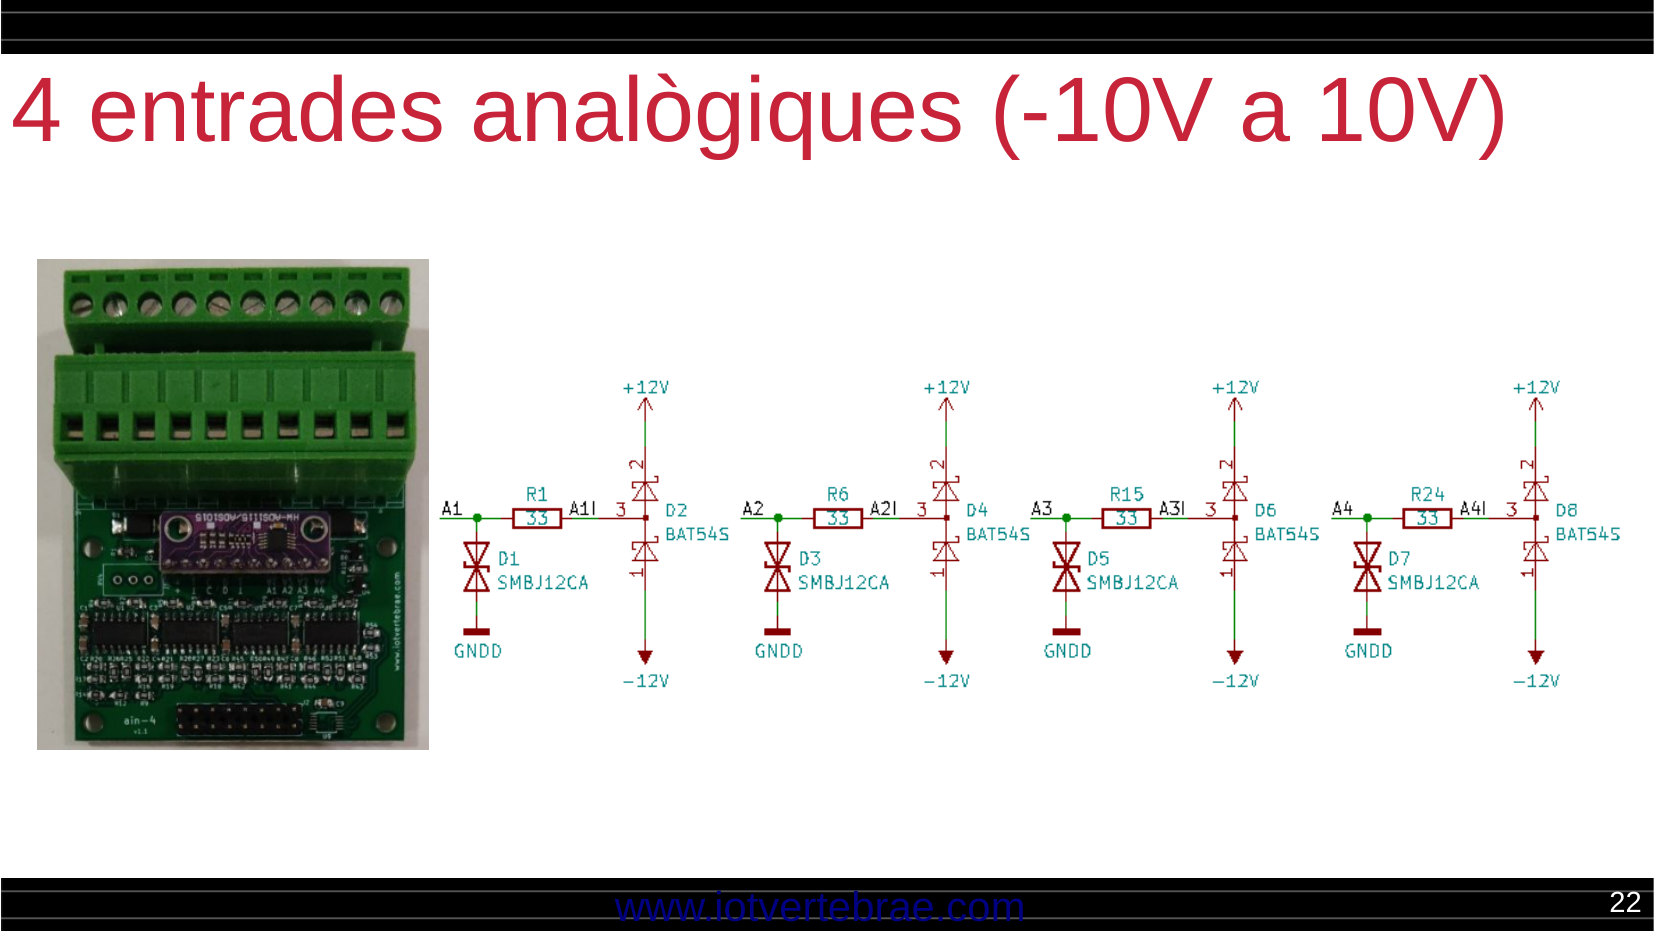

# 4 entrades analògiques (-10V a 10V)
www.iotvertebrae.com